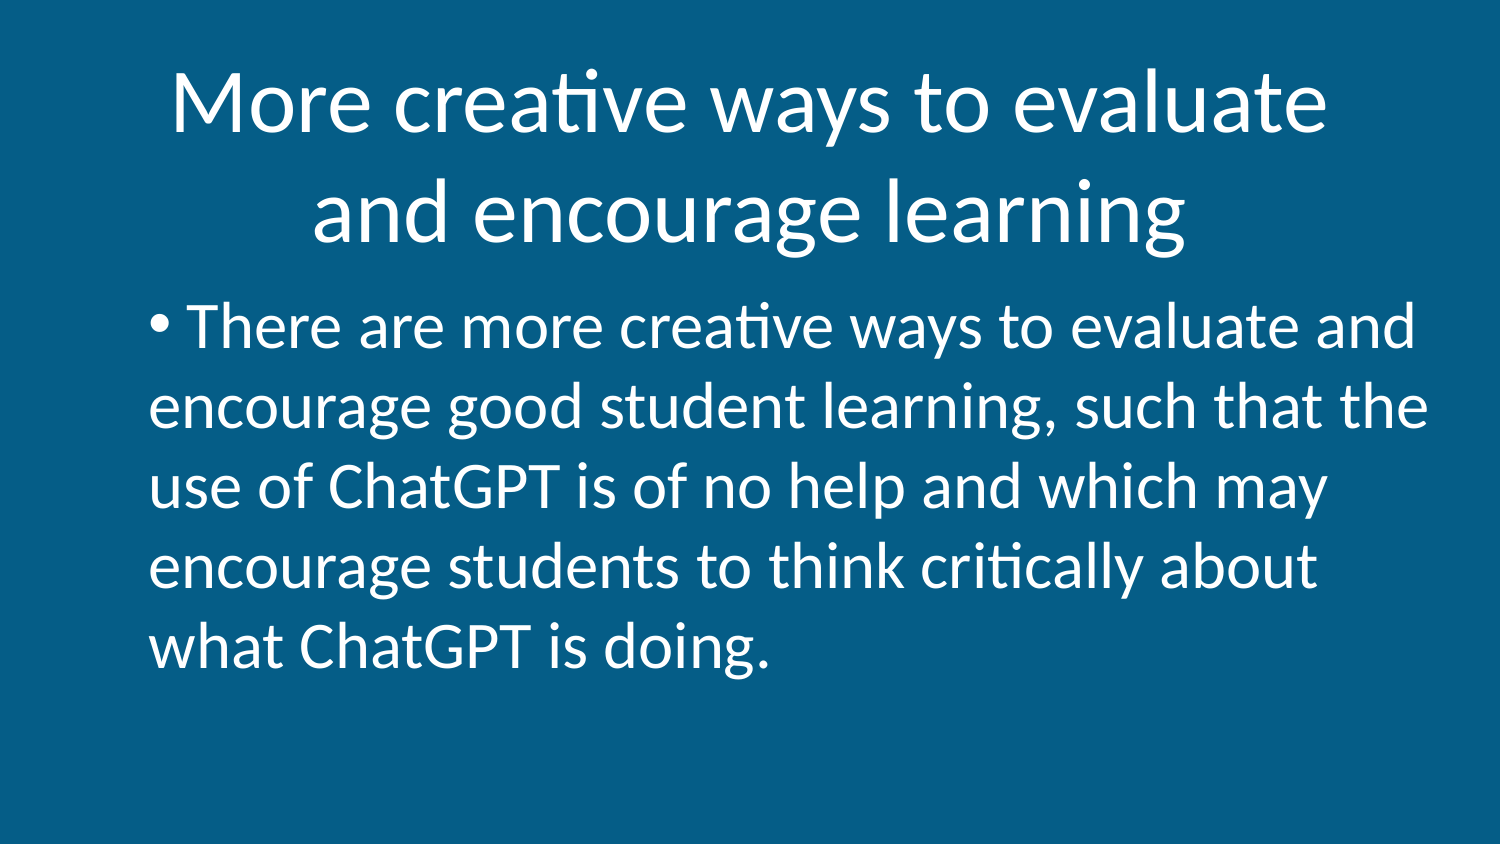

# More creative ways to evaluate and encourage learning
 There are more creative ways to evaluate and encourage good student learning, such that the use of ChatGPT is of no help and which may encourage students to think critically about what ChatGPT is doing.